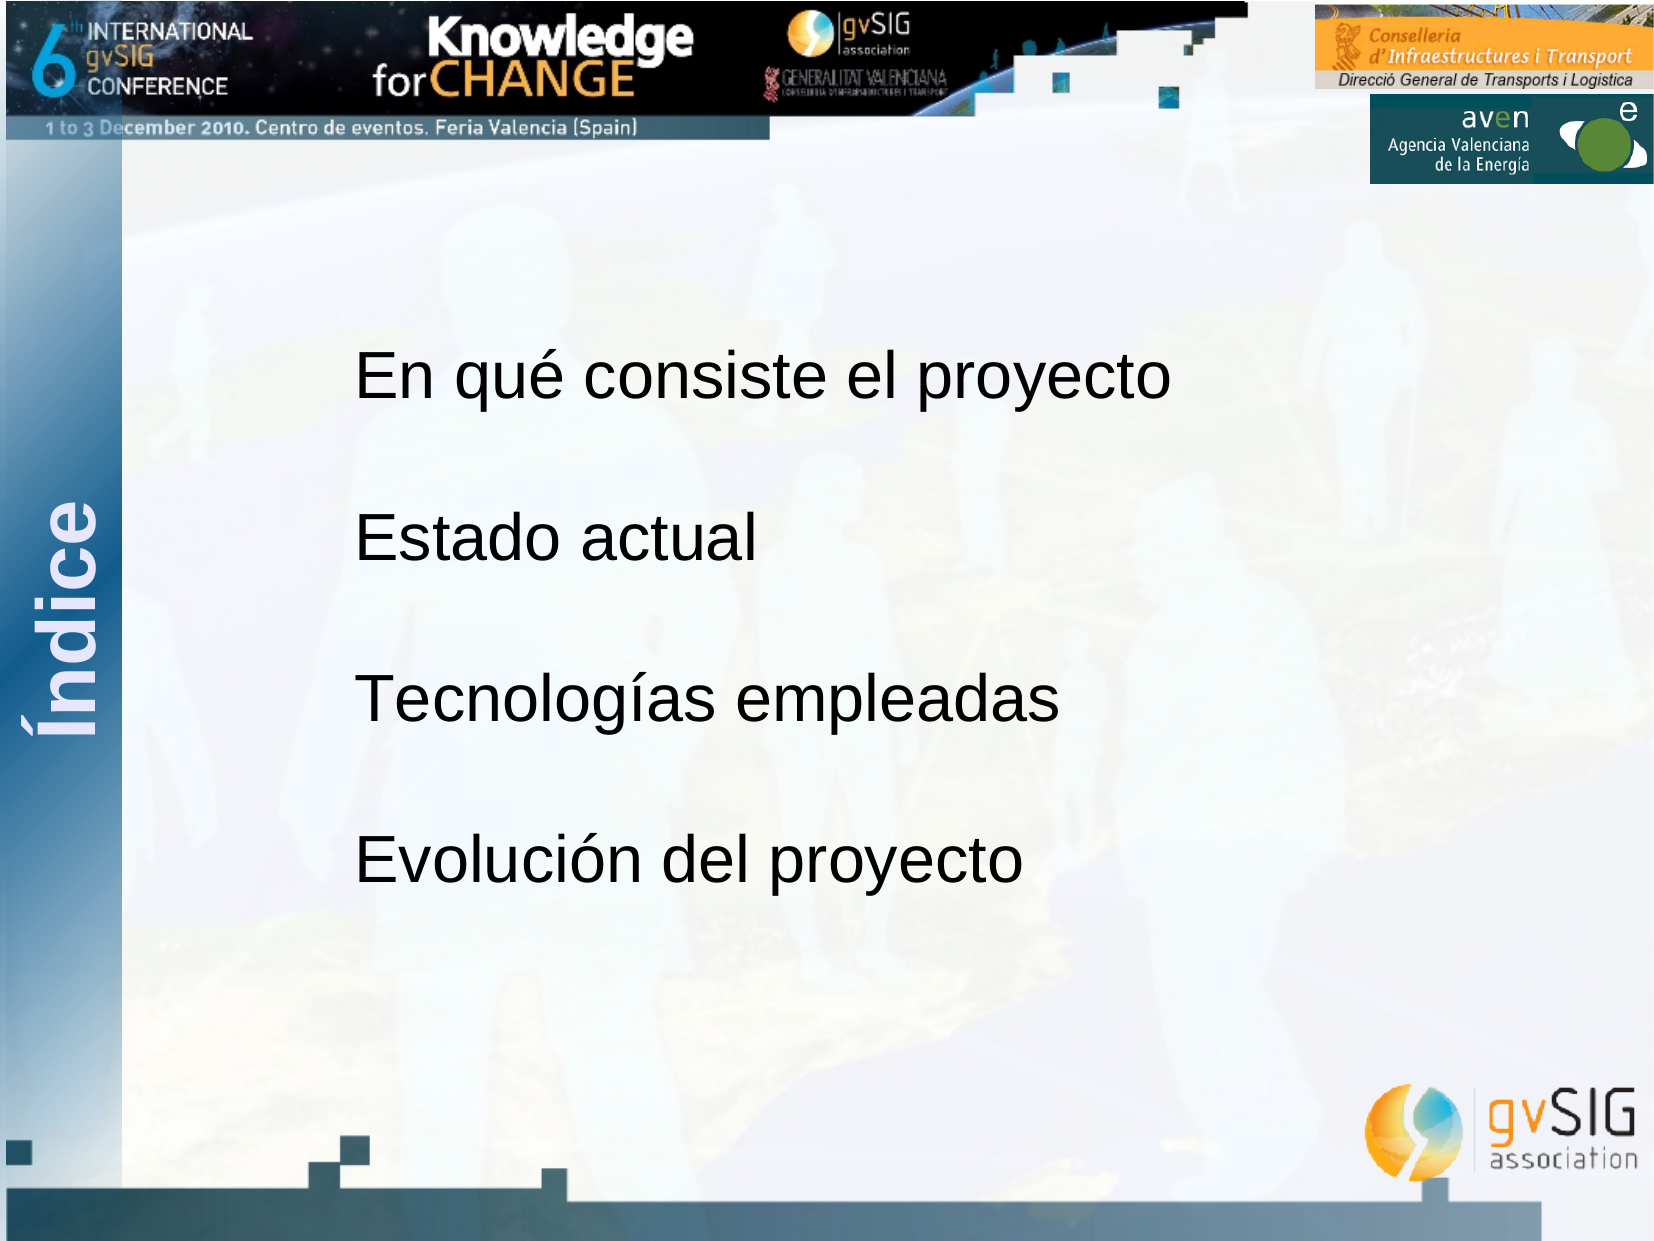

En qué consiste el proyecto
Estado actual
Tecnologías empleadas
Evolución del proyecto
# Índice